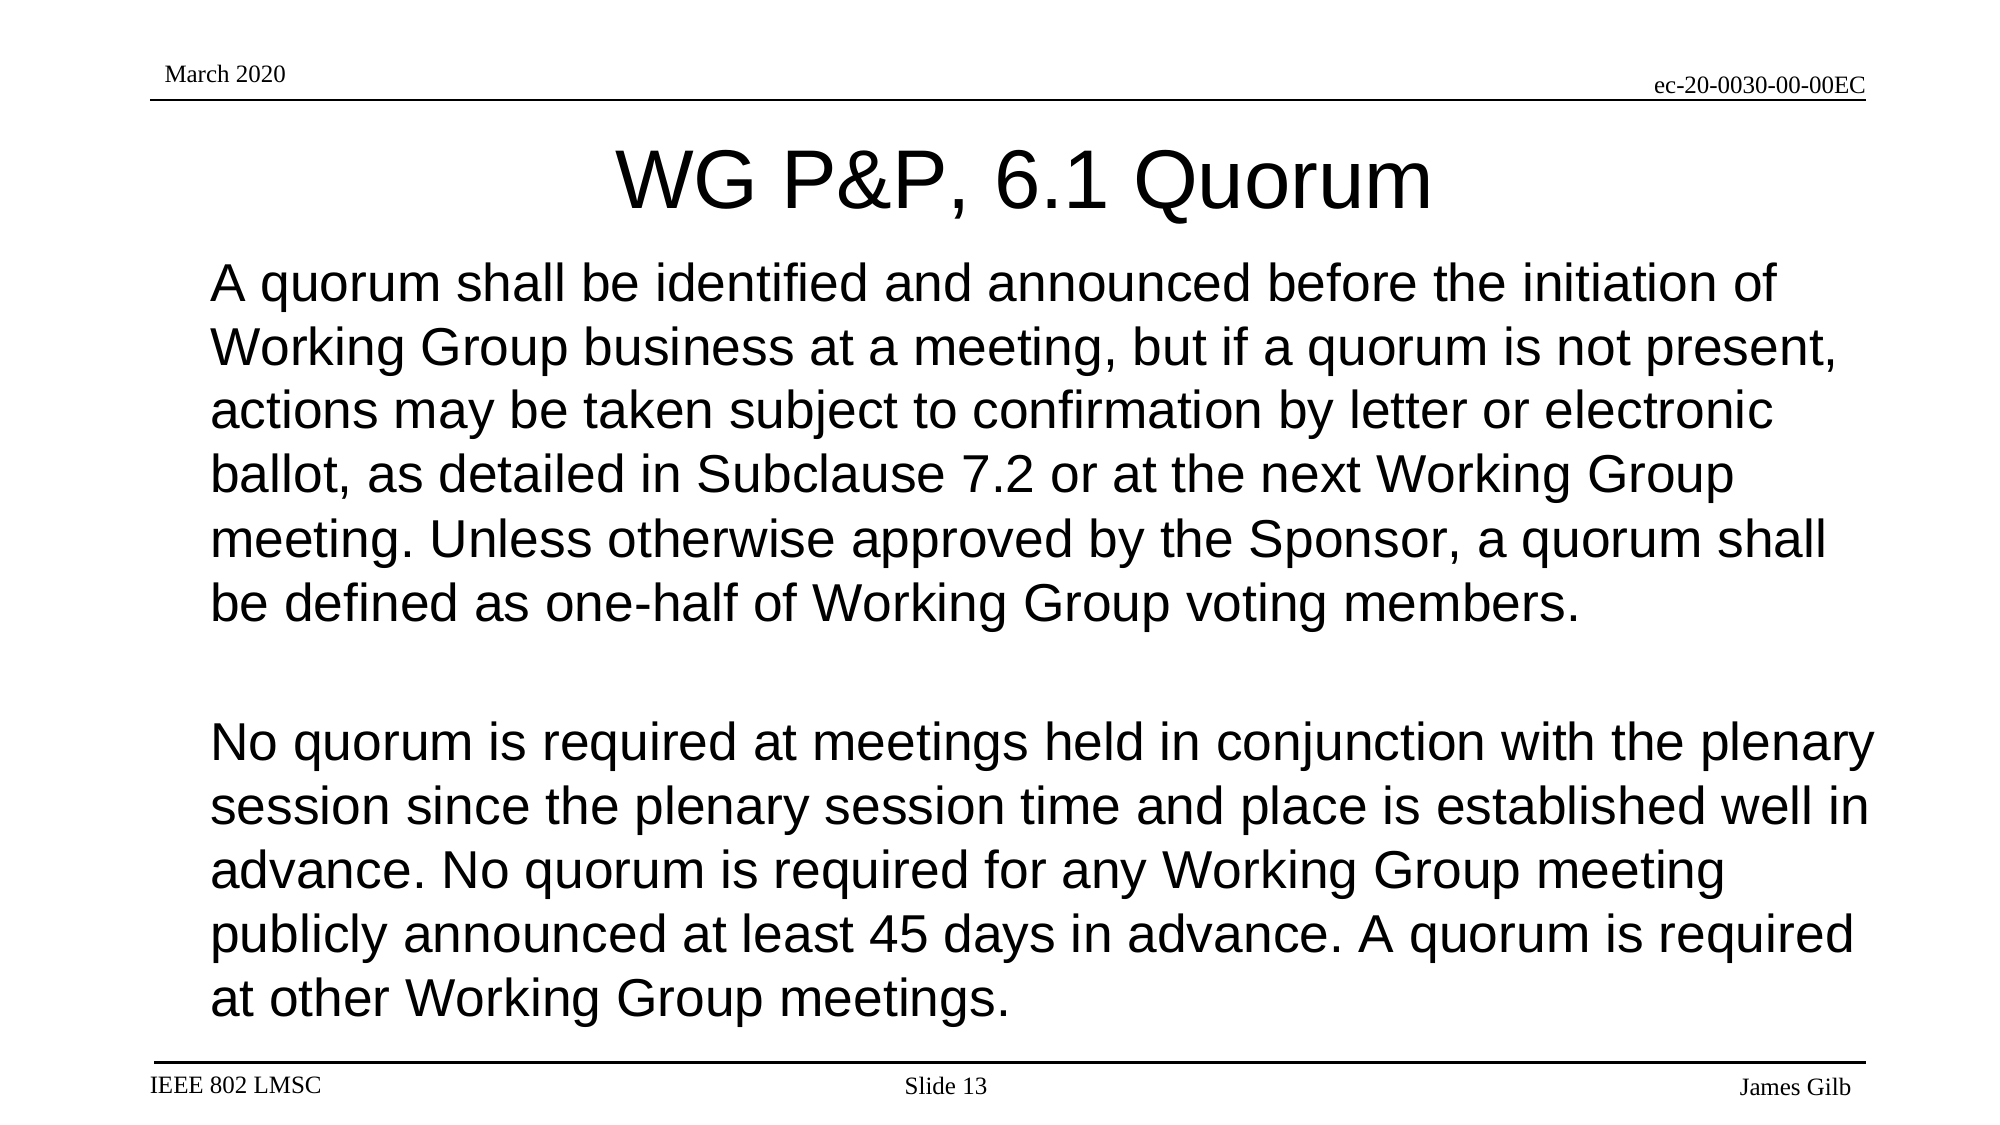

# WG P&P, 6.1 Quorum
A quorum shall be identified and announced before the initiation of Working Group business at a meeting, but if a quorum is not present, actions may be taken subject to confirmation by letter or electronic ballot, as detailed in Subclause 7.2 or at the next Working Group meeting. Unless otherwise approved by the Sponsor, a quorum shall be defined as one-half of Working Group voting members.
No quorum is required at meetings held in conjunction with the plenary session since the plenary session time and place is established well in advance. No quorum is required for any Working Group meeting publicly announced at least 45 days in advance. A quorum is required at other Working Group meetings.
13